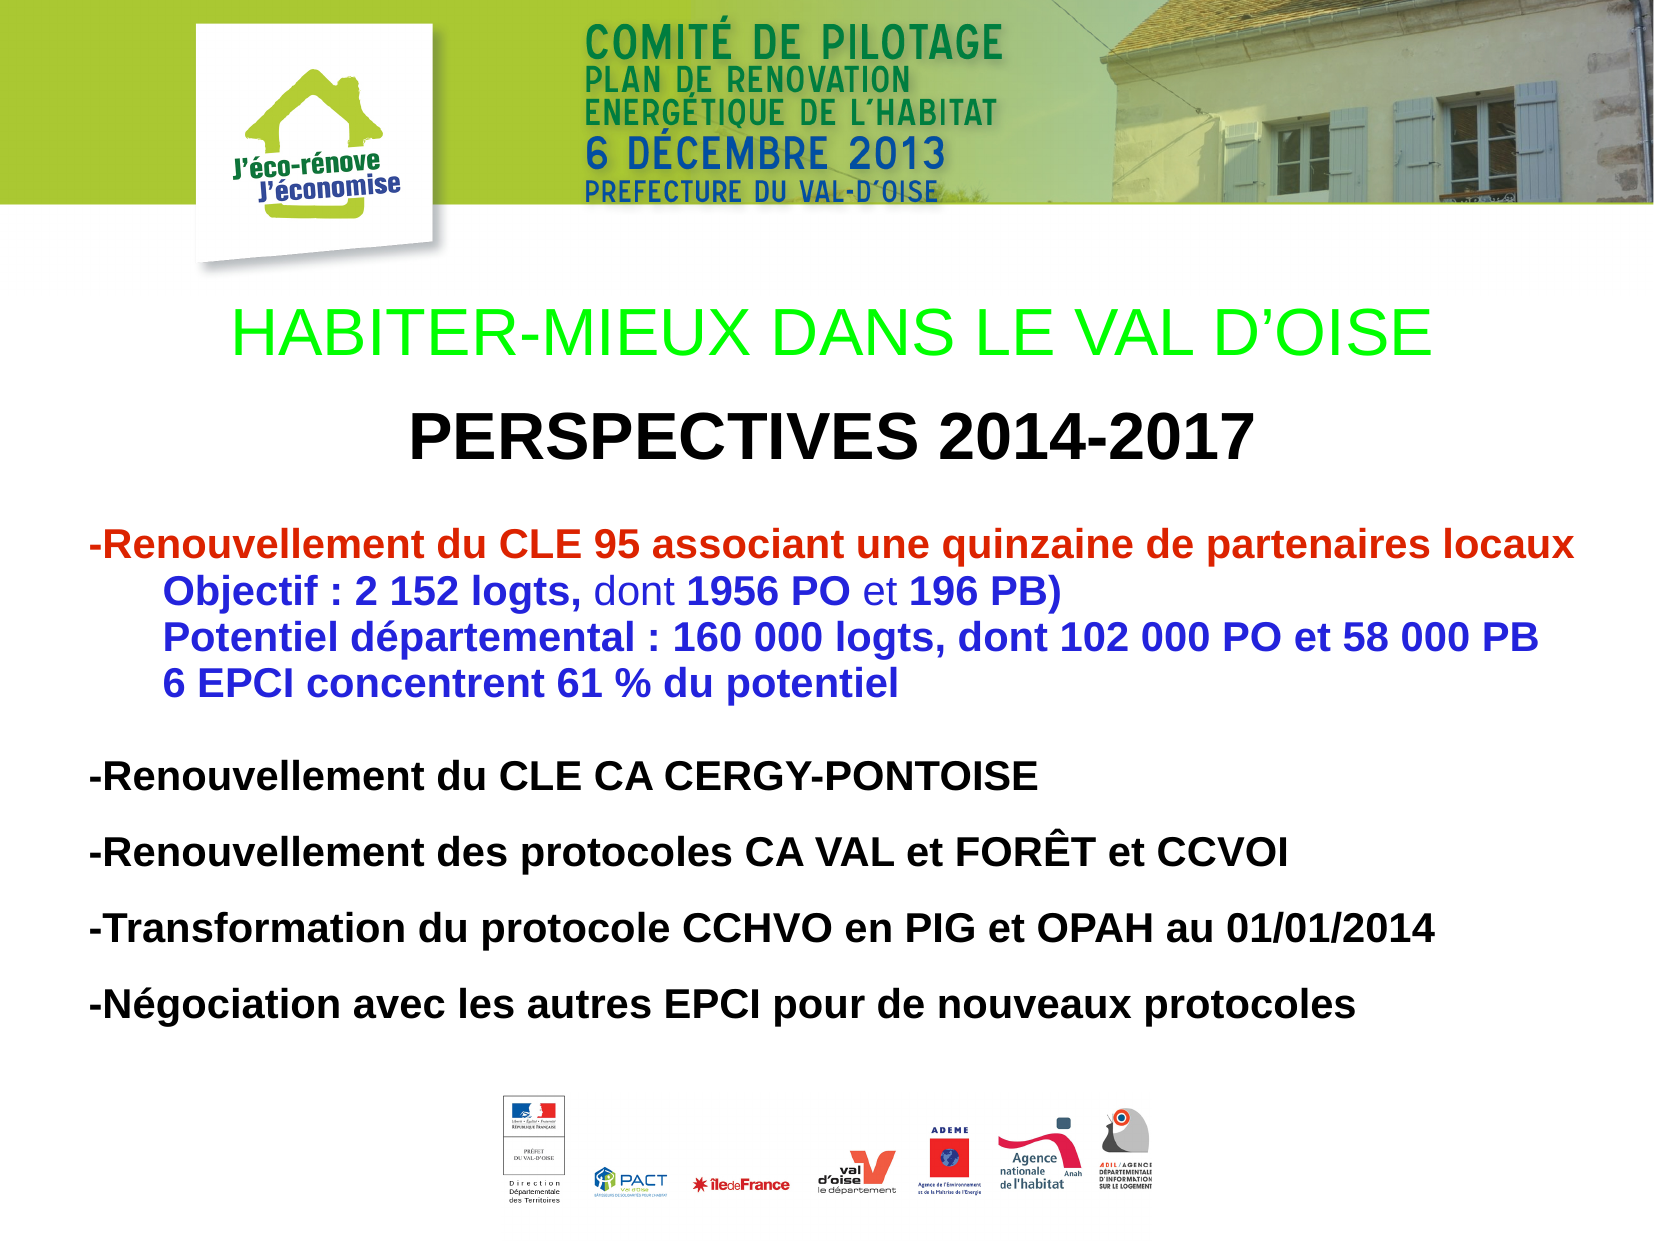

# HABITER-MIEUX DANS LE VAL D’OISE
PERSPECTIVES 2014-2017
-Renouvellement du CLE 95 associant une quinzaine de partenaires locaux
 	Objectif : 2 152 logts, dont 1956 PO et 196 PB)
 	Potentiel départemental : 160 000 logts, dont 102 000 PO et 58 000 PB
 	6 EPCI concentrent 61 % du potentiel
-Renouvellement du CLE CA CERGY-PONTOISE
-Renouvellement des protocoles CA VAL et FORÊT et CCVOI
-Transformation du protocole CCHVO en PIG et OPAH au 01/01/2014
-Négociation avec les autres EPCI pour de nouveaux protocoles